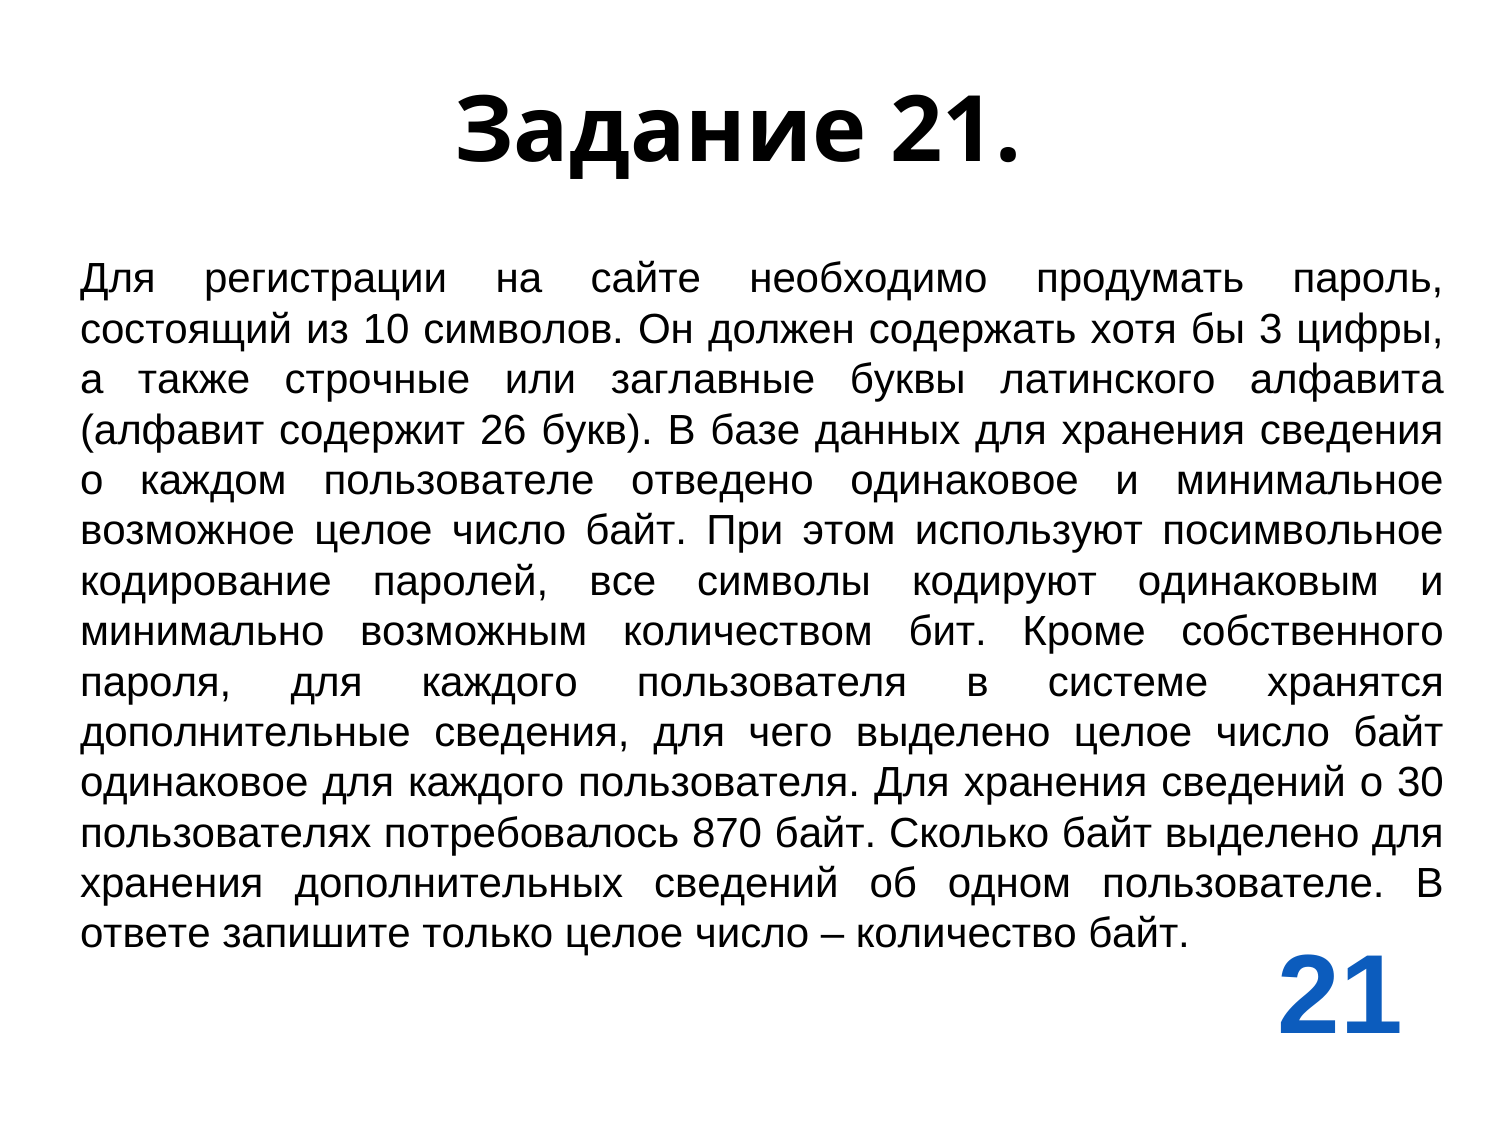

# Задание 21.
Для регистрации на сайте необходимо продумать пароль, состоящий из 10 символов. Он должен содержать хотя бы 3 цифры, а также строчные или заглавные буквы латинского алфавита (алфавит содержит 26 букв). В базе данных для хранения сведения о каждом пользователе отведено одинаковое и минимальное возможное целое число байт. При этом используют посимвольное кодирование паролей, все символы кодируют одинаковым и минимально возможным количеством бит. Кроме собственного пароля, для каждого пользователя в системе хранятся дополнительные сведения, для чего выделено целое число байт одинаковое для каждого пользователя. Для хранения сведений о 30 пользователях потребовалось 870 байт. Сколько байт выделено для хранения дополнительных сведений об одном пользователе. В ответе запишите только целое число – количество байт.
21